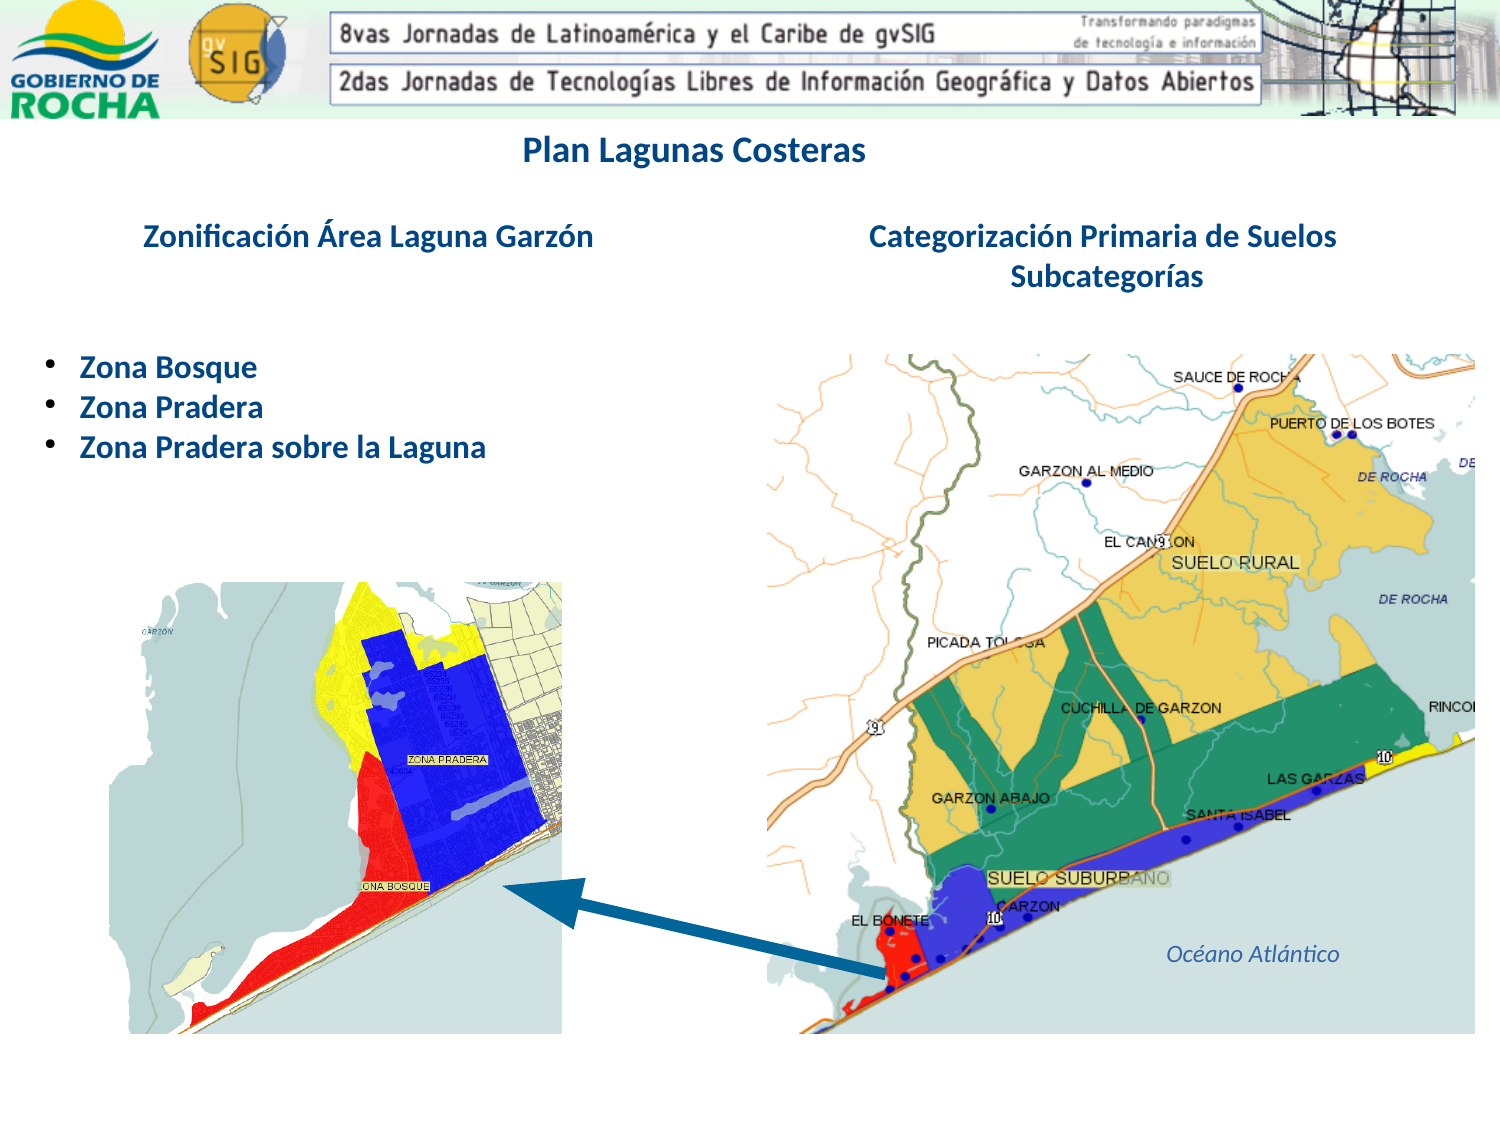

Plan Lagunas Costeras
Zonificación Área Laguna Garzón
Categorización Primaria de Suelos Subcategorías
Zona Bosque
Zona Pradera
Zona Pradera sobre la Laguna
Océano Atlántico